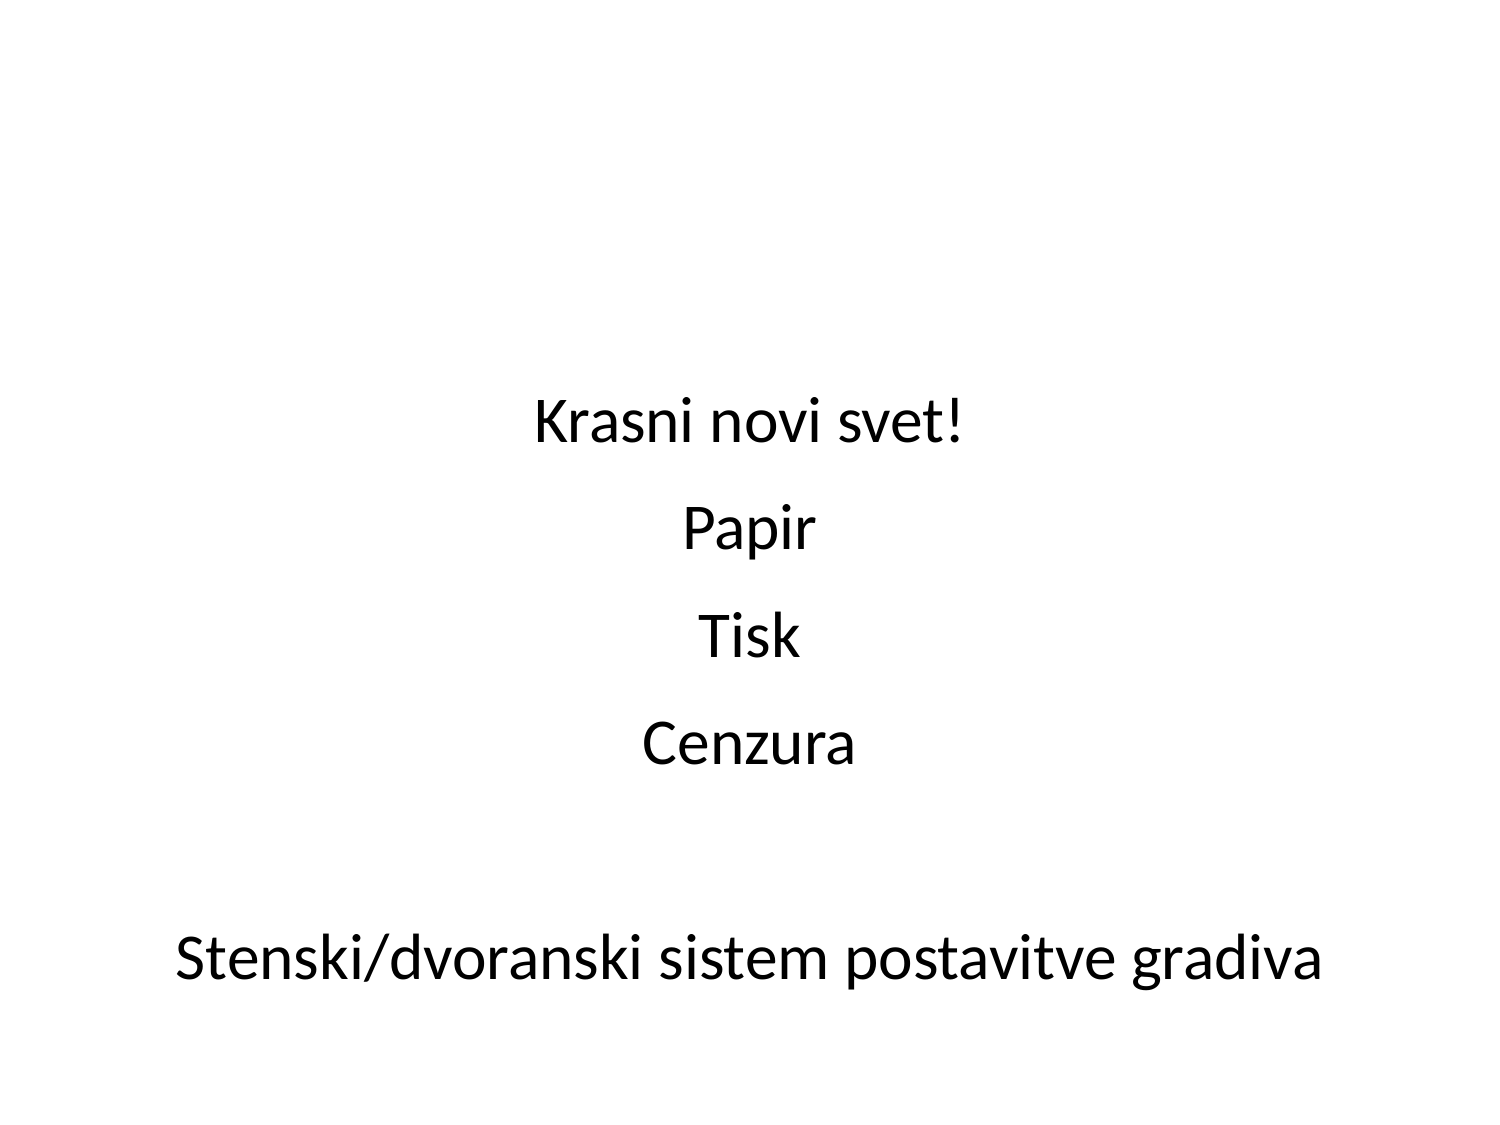

#
Krasni novi svet!
Papir
Tisk
Cenzura
Stenski/dvoranski sistem postavitve gradiva